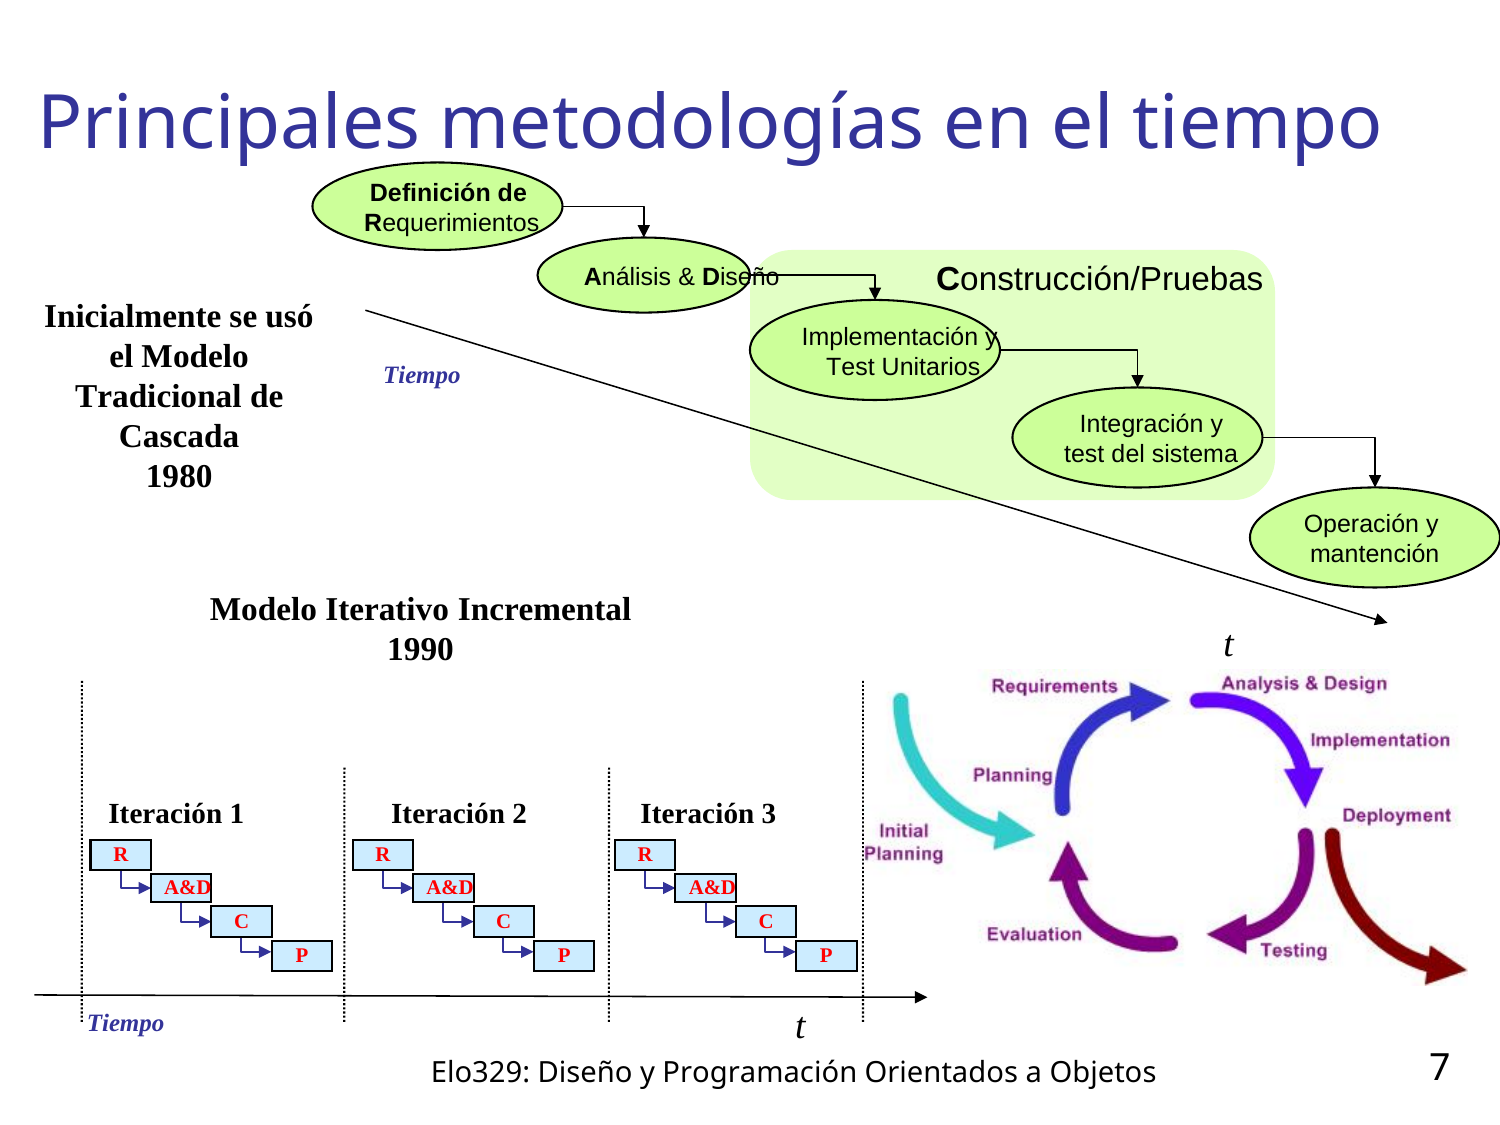

# Principales metodologías en el tiempo
Definición de
Requerimientos
Análisis & Diseño
Construcción/Pruebas
Inicialmente se usó el Modelo Tradicional de Cascada
1980
Implementación y
Test Unitarios
Tiempo
Integración y
test del sistema
Operación y
mantención
Modelo Iterativo Incremental
1990
t
Iteración 1
Iteración 2
Iteración 3
R
R
R
A&D
A&D
A&D
C
C
C
P
P
P
t
Tiempo
ELO329: Diseño y Programación Orientadas a Objetos
7